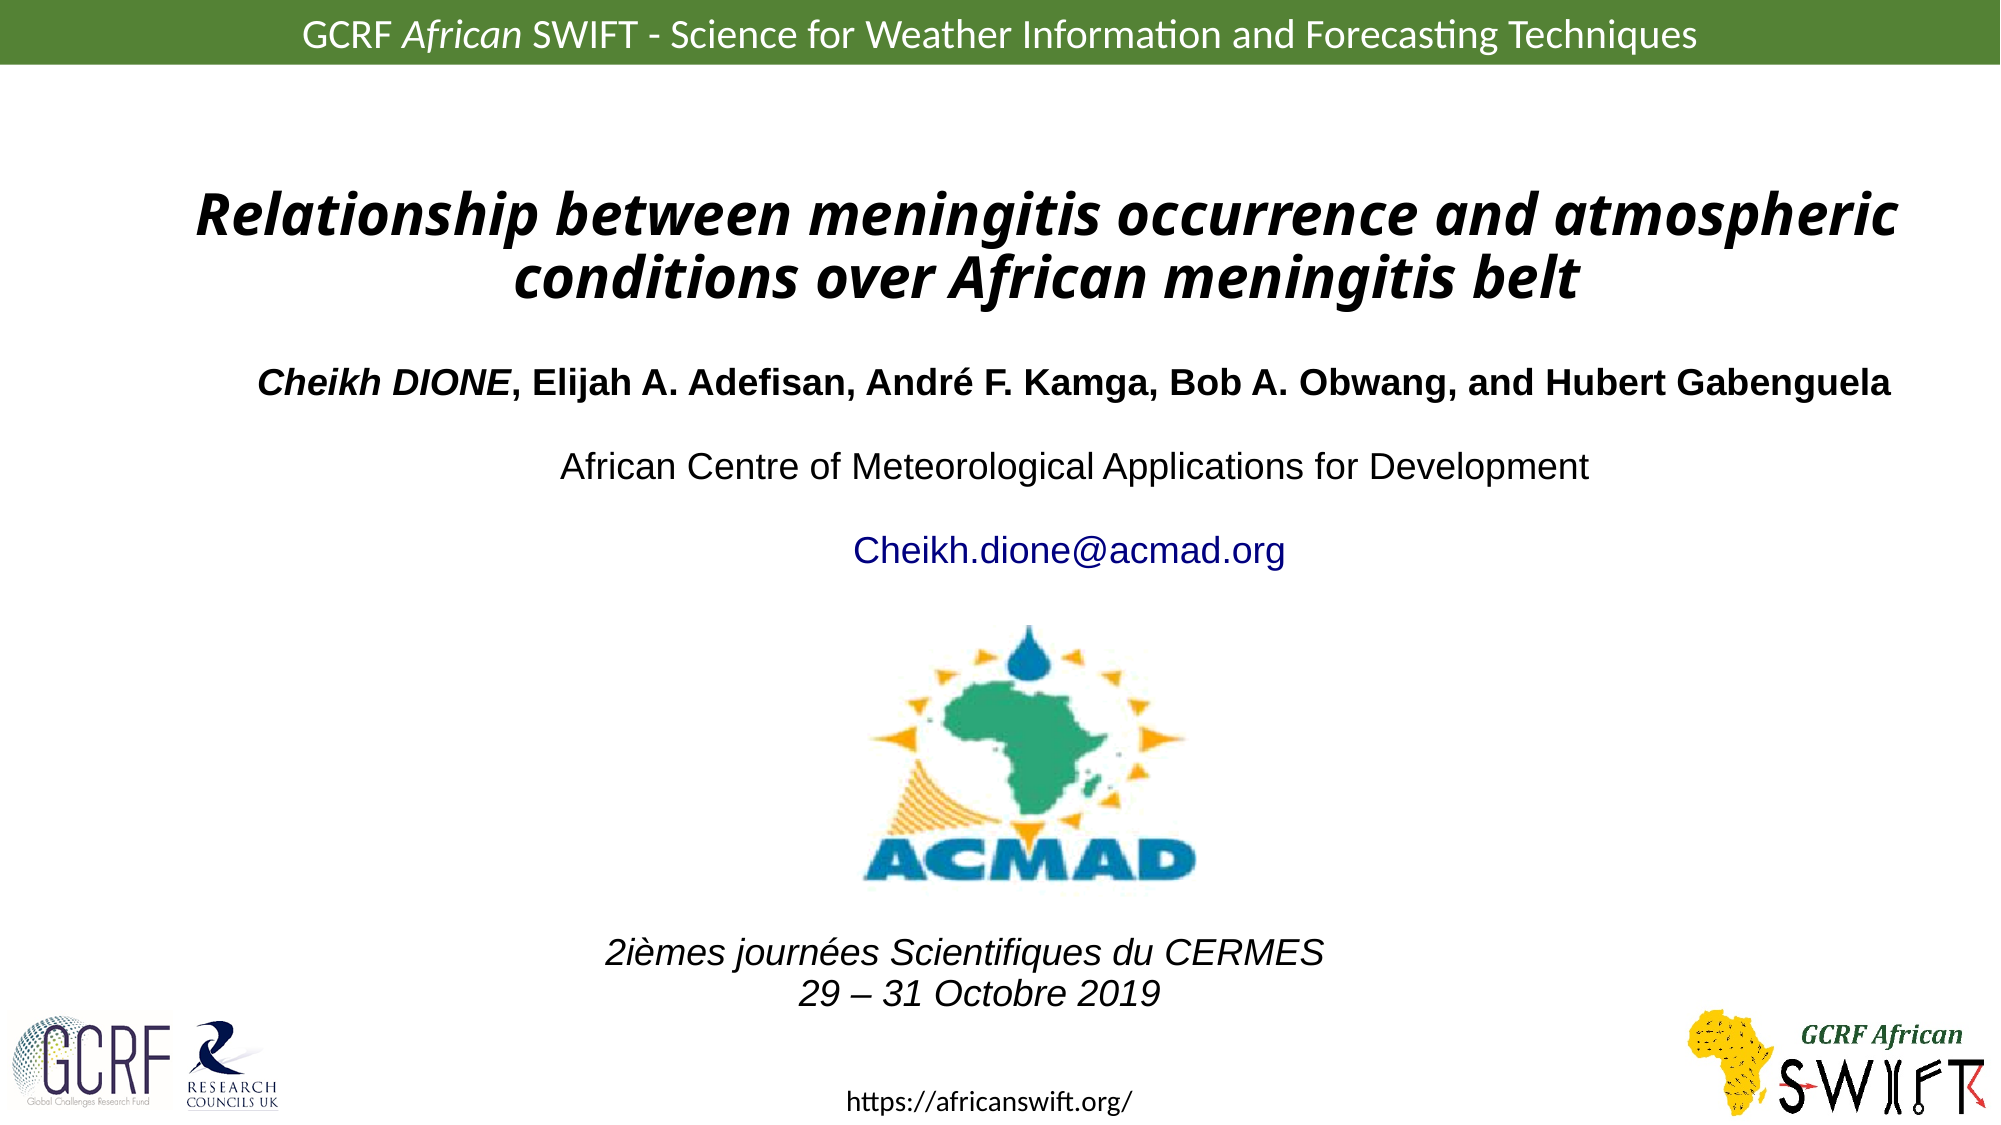

GCRF African SWIFT - Science for Weather Information and Forecasting Techniques
Relationship between meningitis occurrence and atmospheric conditions over African meningitis belt
Cheikh DIONE, Elijah A. Adefisan, André F. Kamga, Bob A. Obwang, and Hubert Gabenguela
African Centre of Meteorological Applications for Development
Cheikh.dione@acmad.org
2ièmes journées Scientifiques du CERMES
 29 – 31 Octobre 2019
https://africanswift.org/